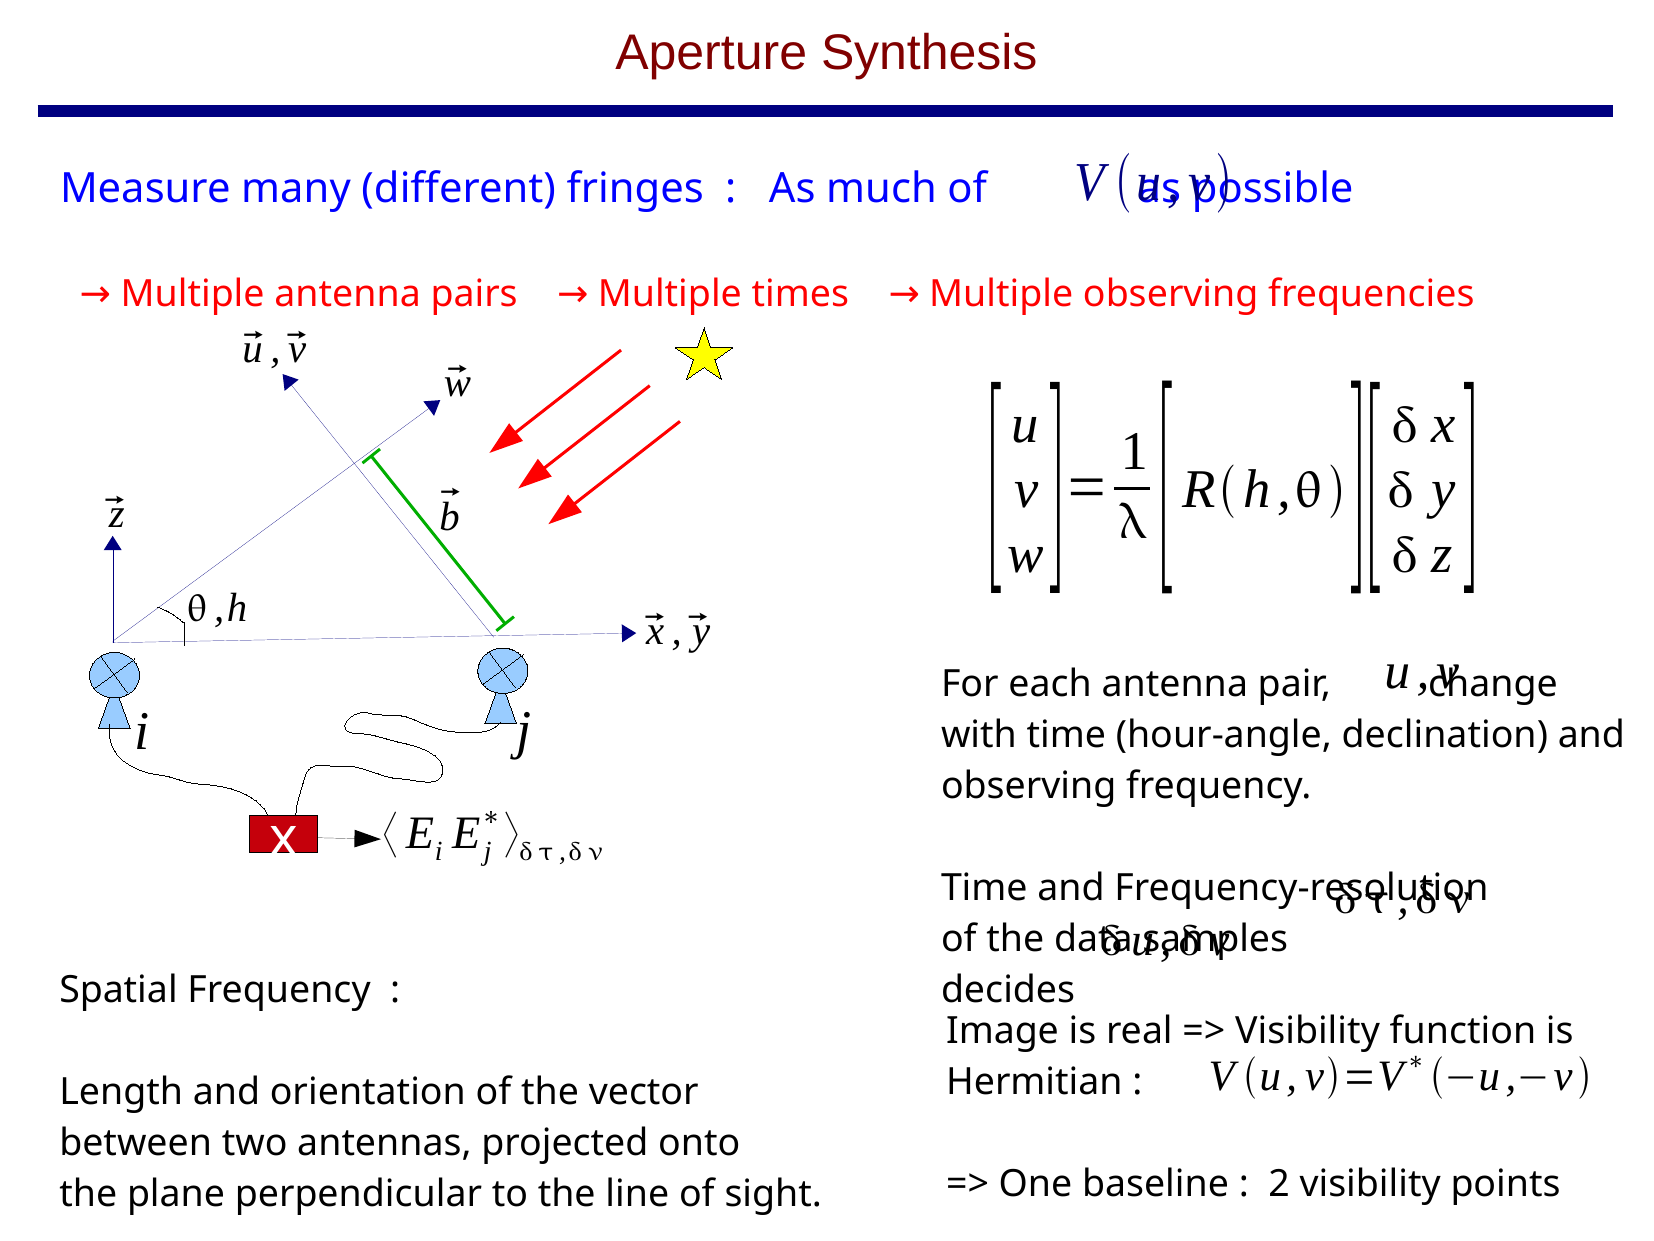

# Aperture Synthesis
Measure many (different) fringes : As much of as possible
 → Multiple antenna pairs → Multiple times → Multiple observing frequencies
x
For each antenna pair, change with time (hour-angle, declination) and observing frequency.
Time and Frequency-resolution
of the data samples
decides
Spatial Frequency :
Length and orientation of the vector
between two antennas, projected onto
the plane perpendicular to the line of sight.
Image is real => Visibility function is Hermitian :
=> One baseline : 2 visibility points